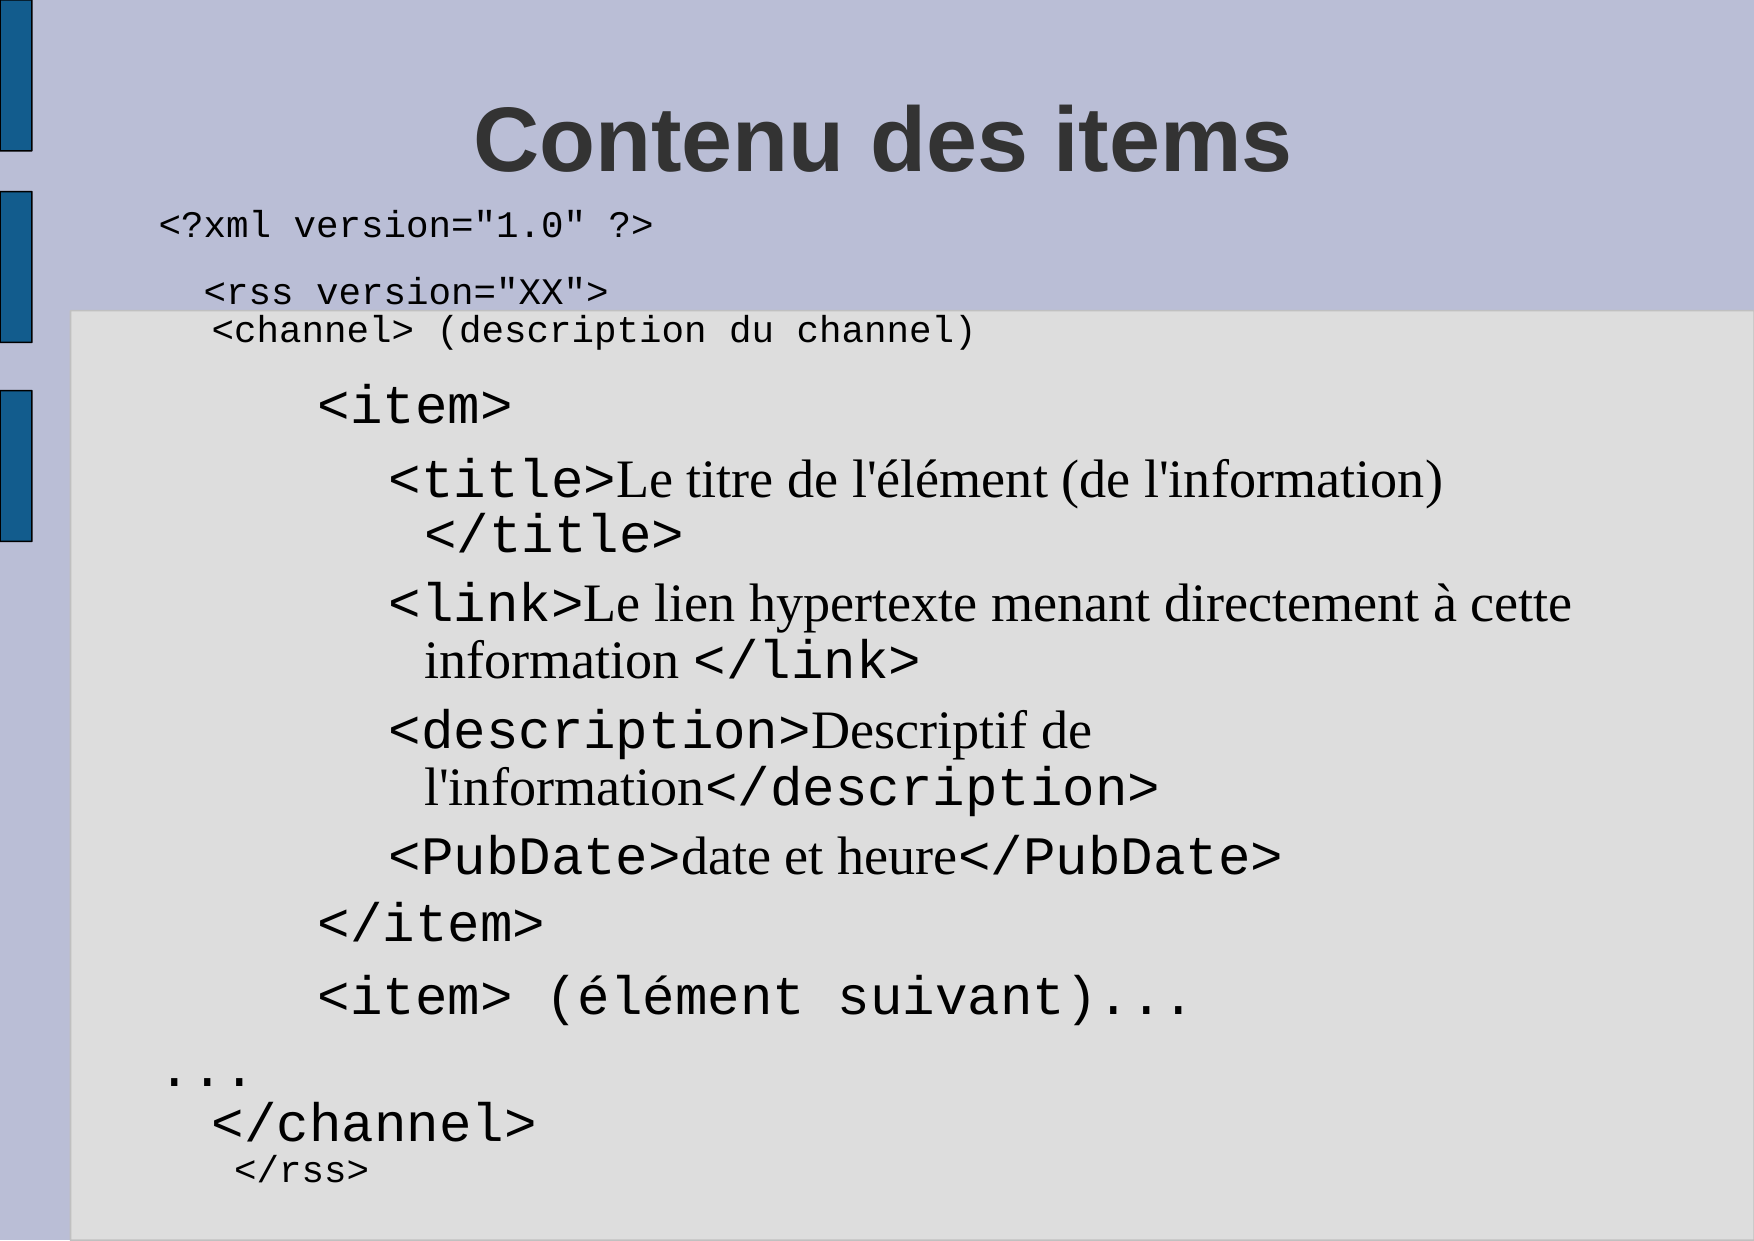

# Contenu des items
<?xml version="1.0" ?>
 <rss version="XX">
<channel> (description du channel)
<item>
<title>Le titre de l'élément (de l'information) </title>
<link>Le lien hypertexte menant directement à cette information </link>
<description>Descriptif de l'information</description>
<PubDate>date et heure</PubDate>
</item>
<item> (élément suivant)...
...
</channel>
 </rss>